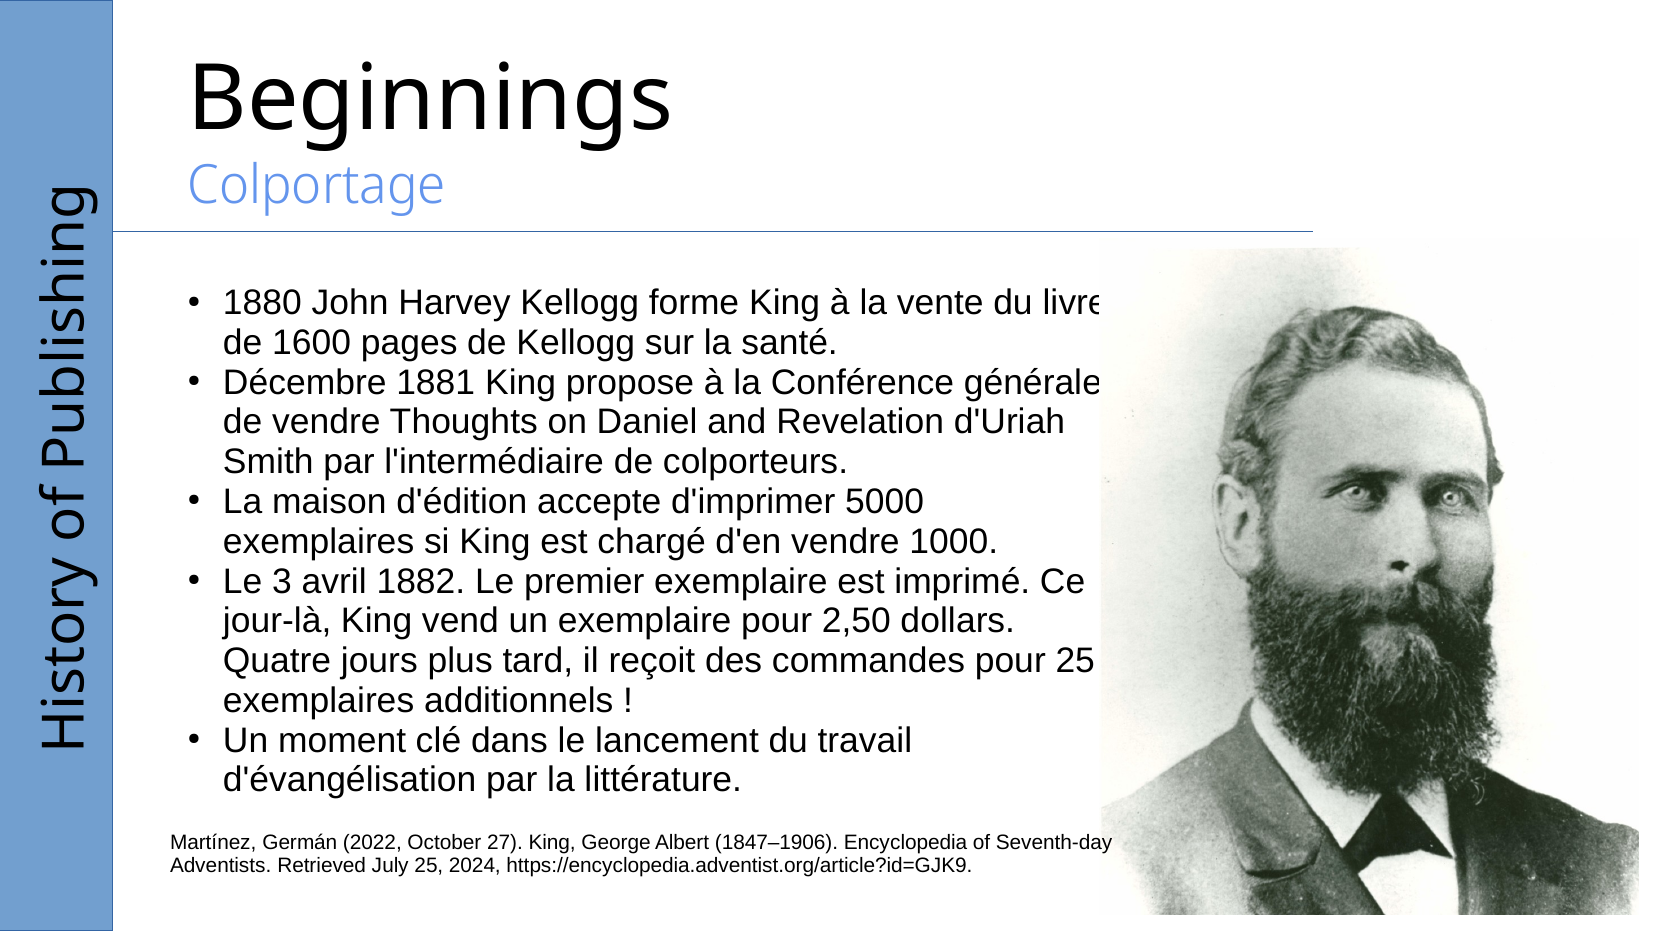

# Beginnings
Colportage
1880 John Harvey Kellogg forme King à la vente du livre de 1600 pages de Kellogg sur la santé.
Décembre 1881 King propose à la Conférence générale de vendre Thoughts on Daniel and Revelation d'Uriah Smith par l'intermédiaire de colporteurs.
La maison d'édition accepte d'imprimer 5000 exemplaires si King est chargé d'en vendre 1000.
Le 3 avril 1882. Le premier exemplaire est imprimé. Ce jour-là, King vend un exemplaire pour 2,50 dollars. Quatre jours plus tard, il reçoit des commandes pour 25 exemplaires additionnels !
Un moment clé dans le lancement du travail d'évangélisation par la littérature.
History of Publishing
Martínez, Germán (2022, October 27). King, George Albert (1847–1906). Encyclopedia of Seventh-day Adventists. Retrieved July 25, 2024, https://encyclopedia.adventist.org/article?id=GJK9.